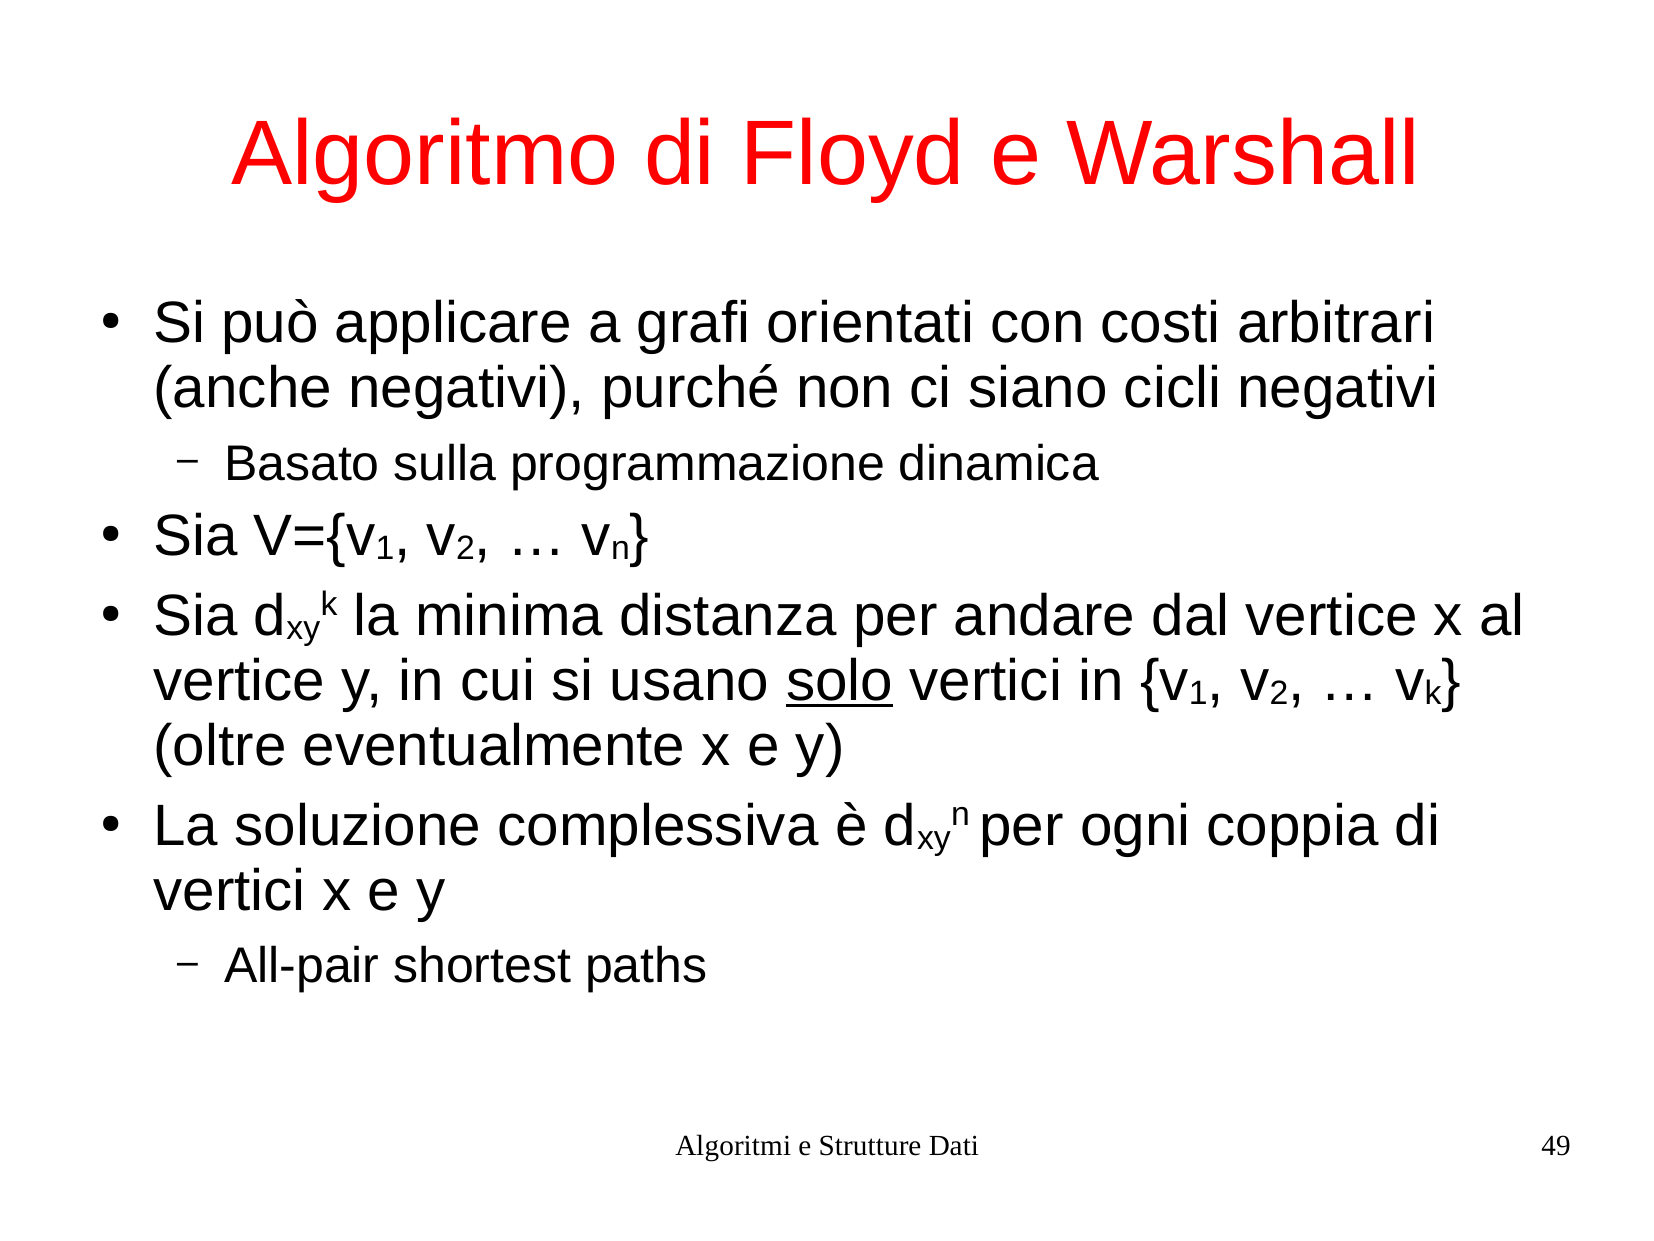

# Algoritmo di Floyd e Warshall
Si può applicare a grafi orientati con costi arbitrari (anche negativi), purché non ci siano cicli negativi
Basato sulla programmazione dinamica
Sia V={v1, v2, … vn}
Sia dxyk la minima distanza per andare dal vertice x al vertice y, in cui si usano solo vertici in {v1, v2, … vk} (oltre eventualmente x e y)
La soluzione complessiva è dxyn per ogni coppia di vertici x e y
All-pair shortest paths
Algoritmi e Strutture Dati
49